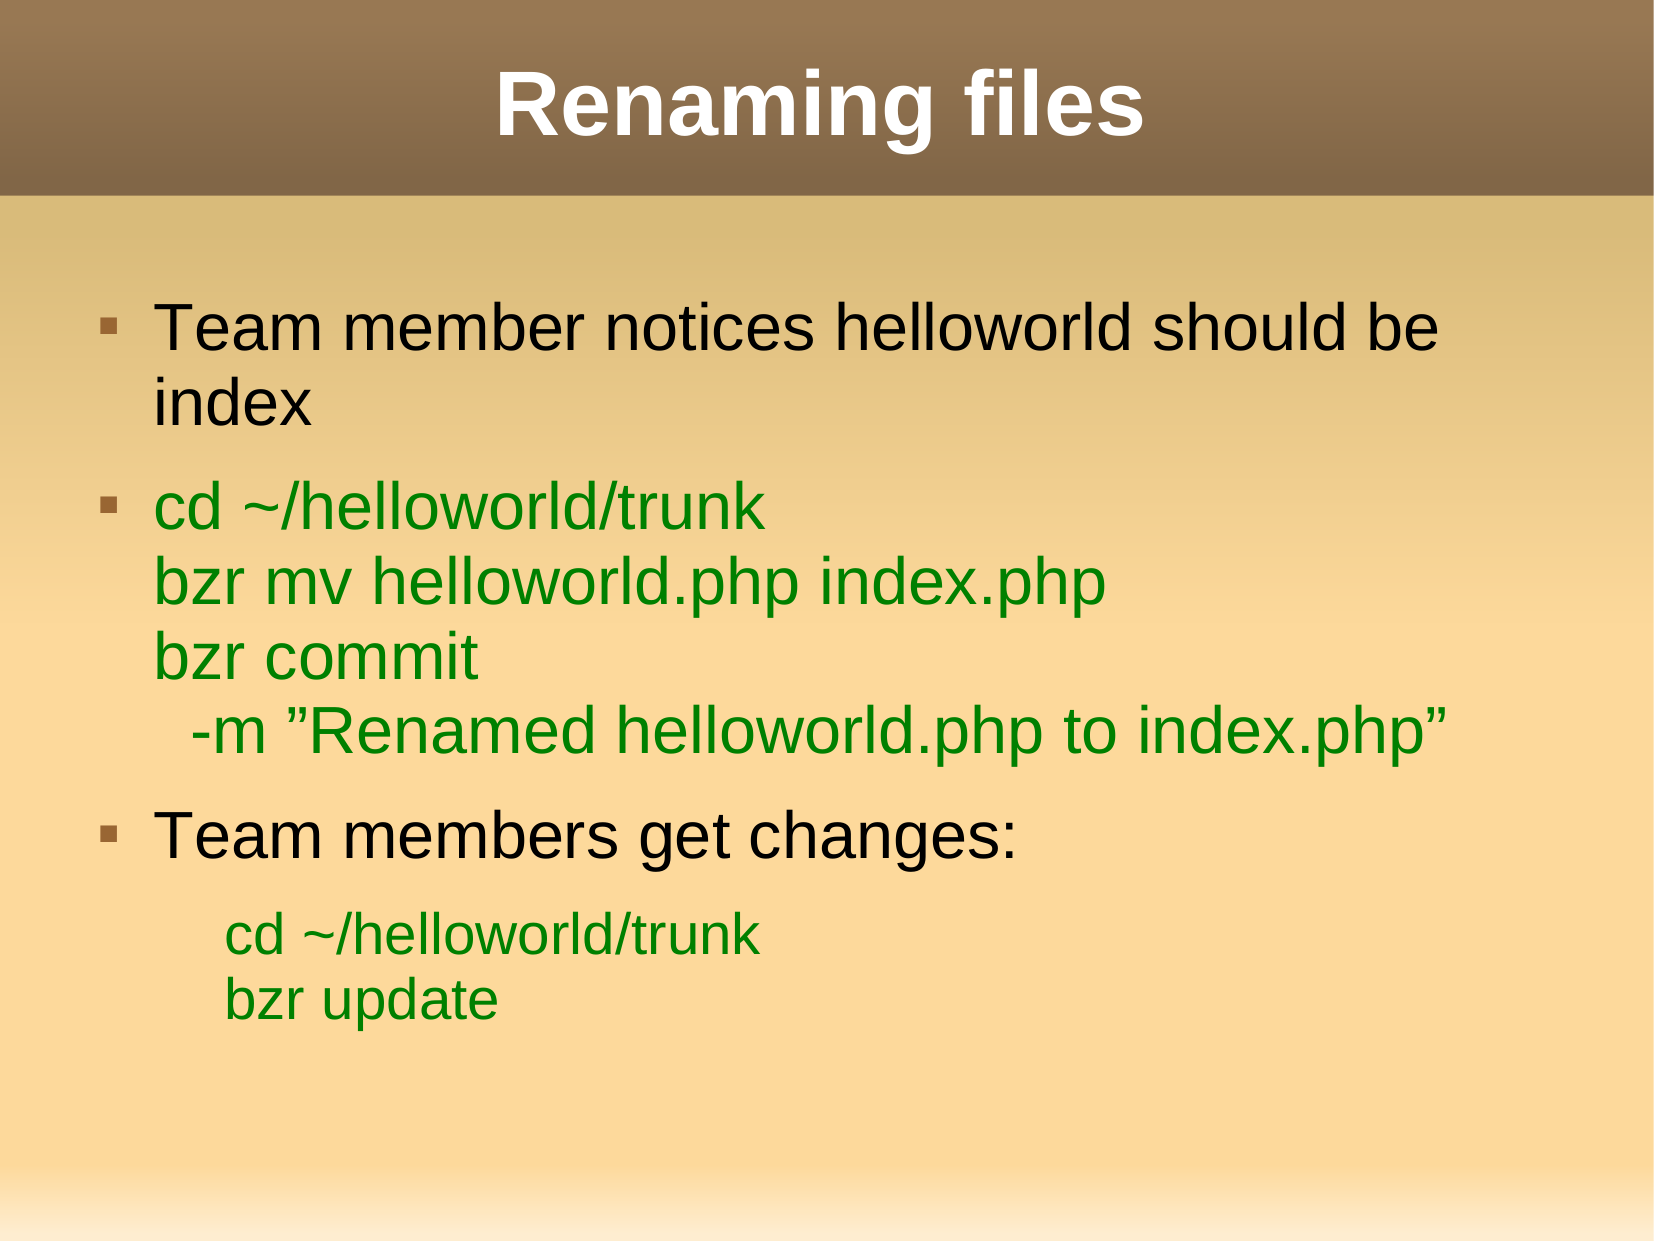

# Renaming files
Team member notices helloworld should be index
cd ~/helloworld/trunk
bzr mv helloworld.php index.php
bzr commit
 -m ”Renamed helloworld.php to index.php”
Team members get changes:
cd ~/helloworld/trunk
bzr update